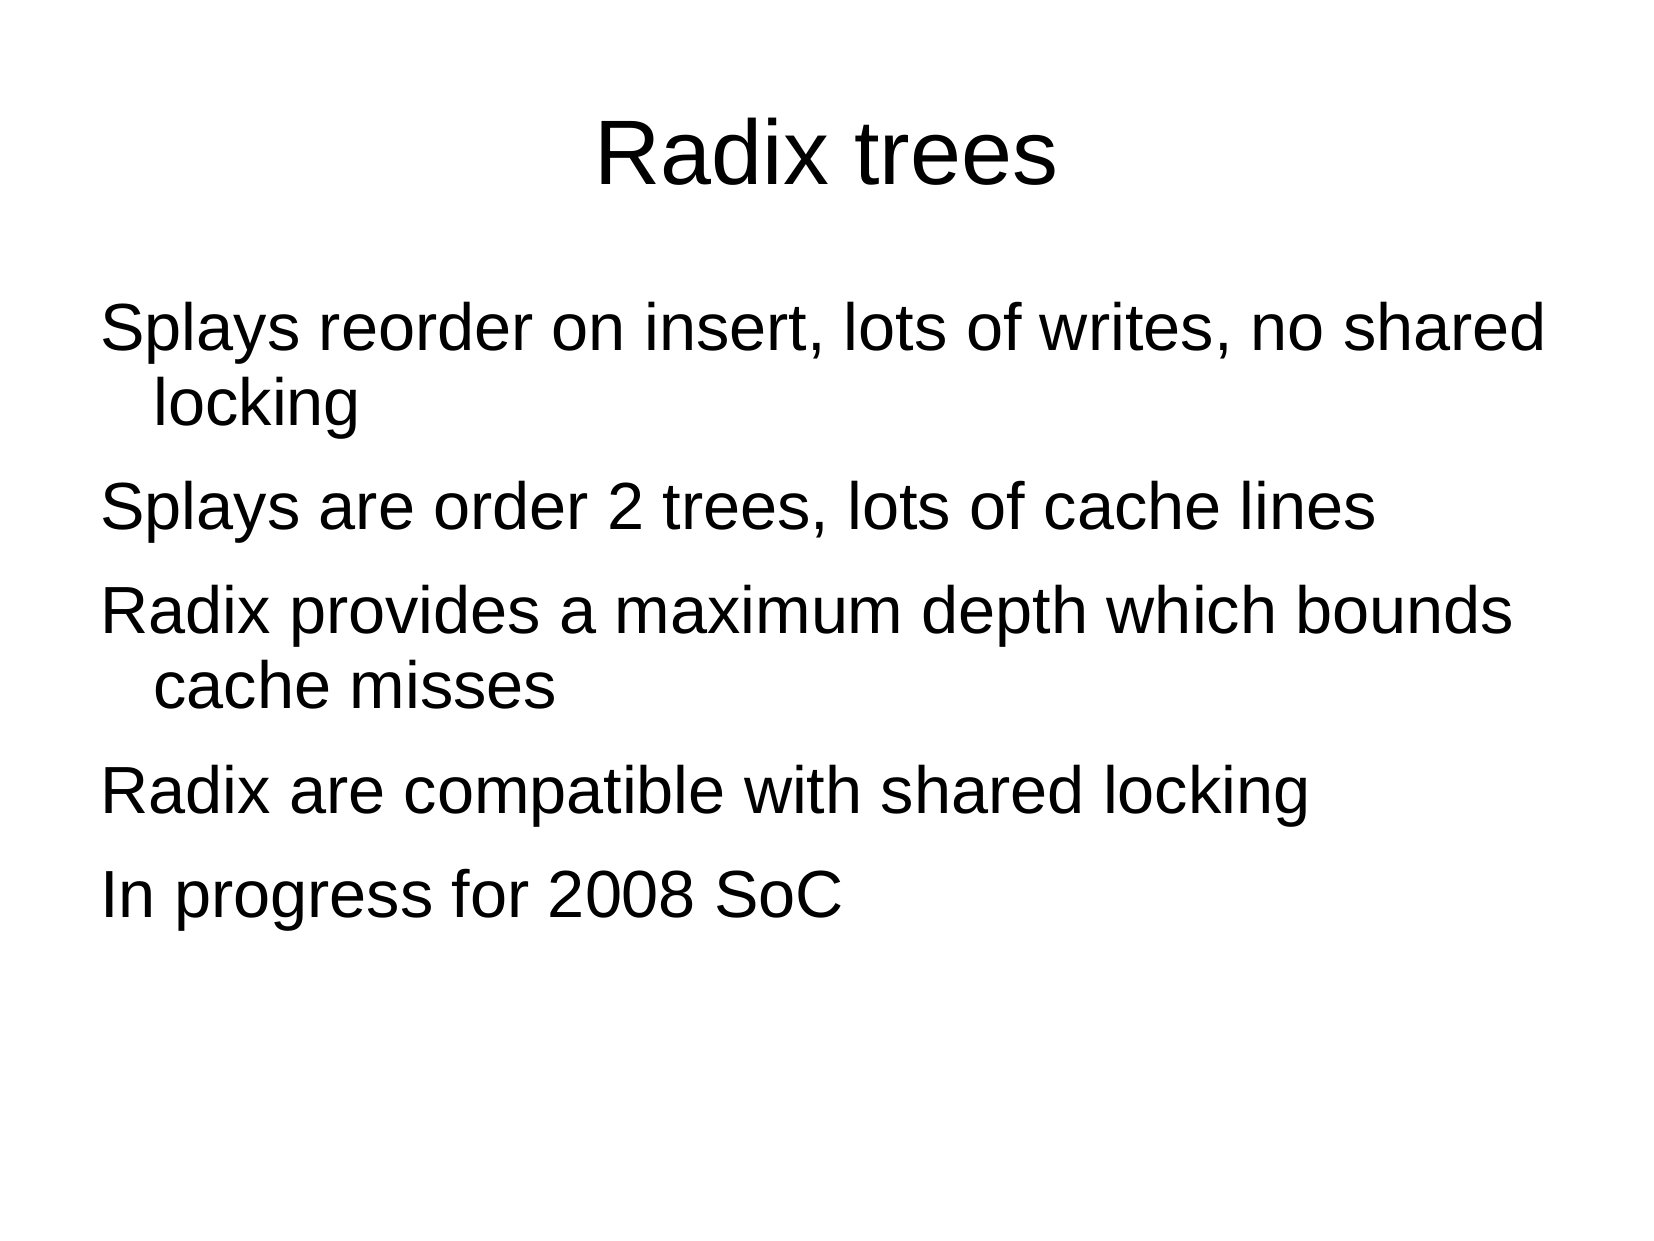

# Radix trees
Splays reorder on insert, lots of writes, no shared locking
Splays are order 2 trees, lots of cache lines
Radix provides a maximum depth which bounds cache misses
Radix are compatible with shared locking
In progress for 2008 SoC